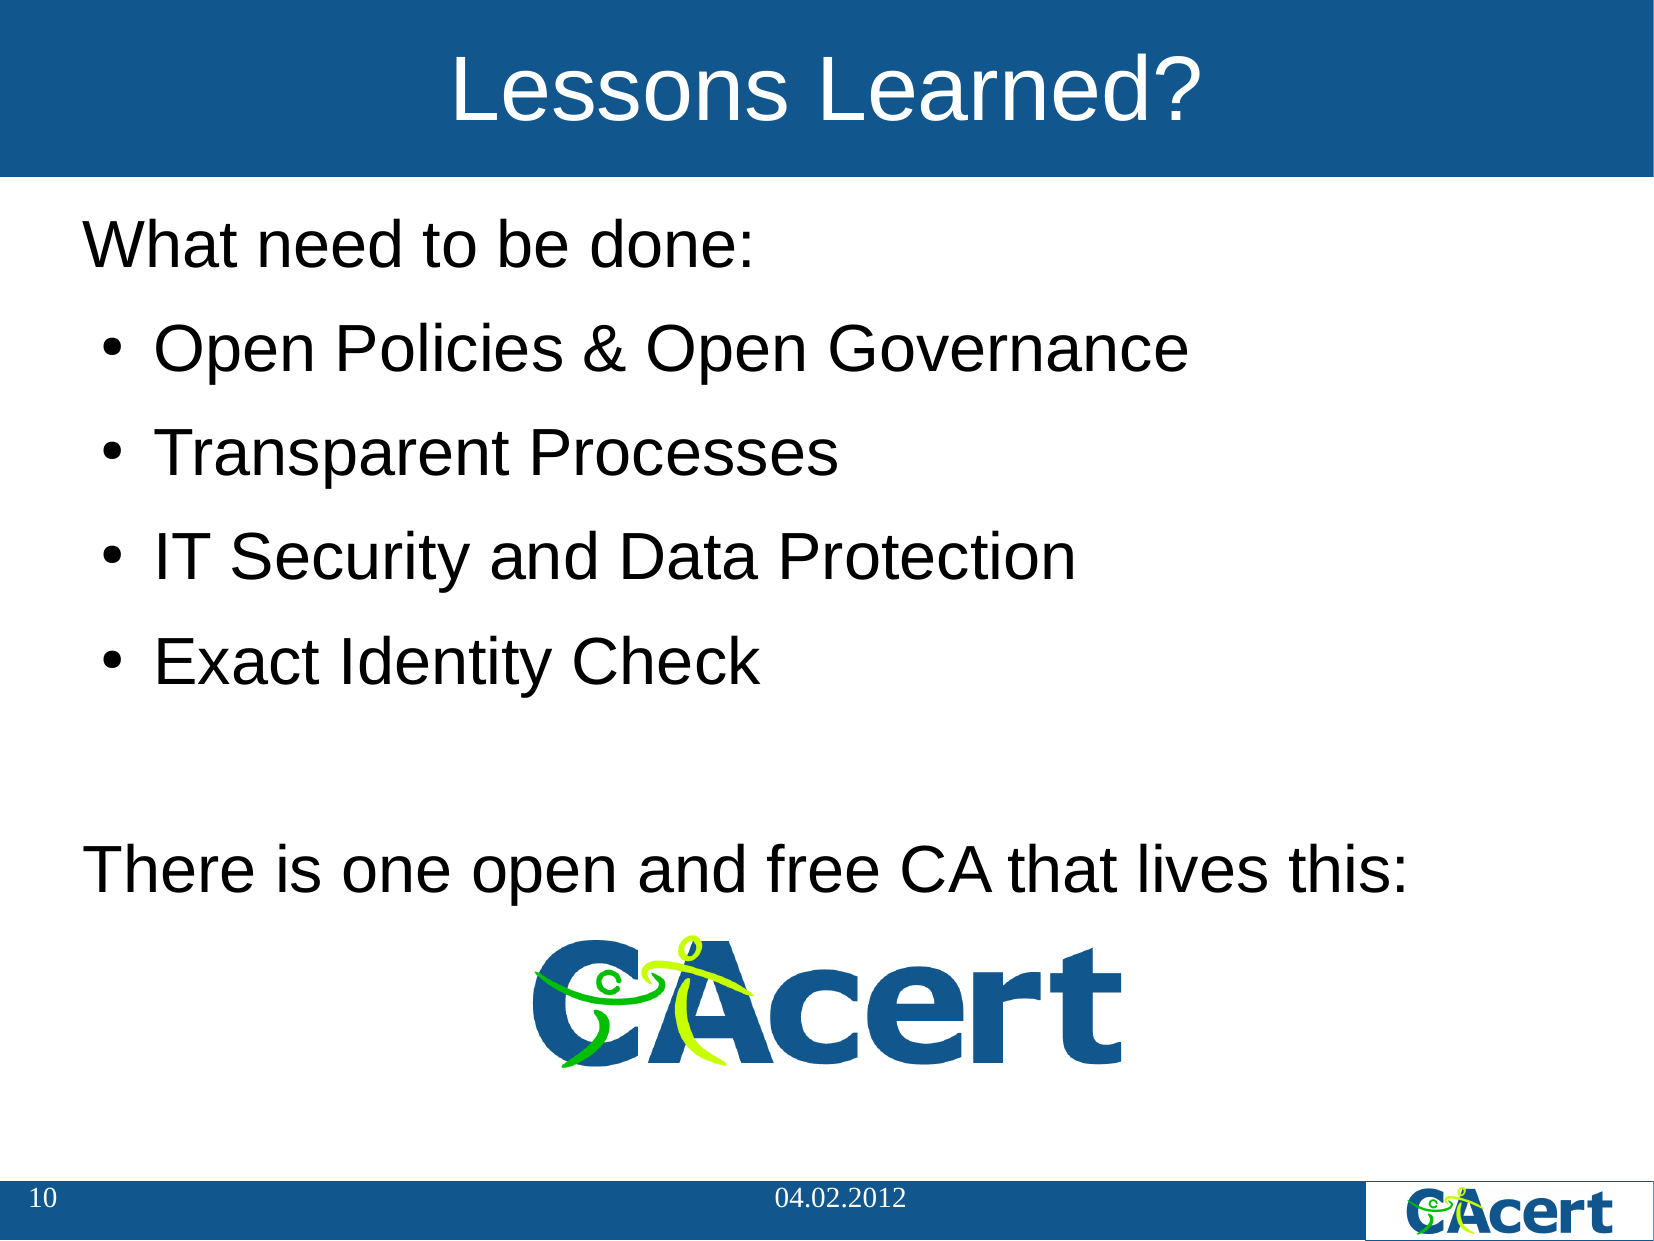

# Lessons Learned?
What need to be done:
Open Policies & Open Governance
Transparent Processes
IT Security and Data Protection
Exact Identity Check
There is one open and free CA that lives this:
10
04.02.2012